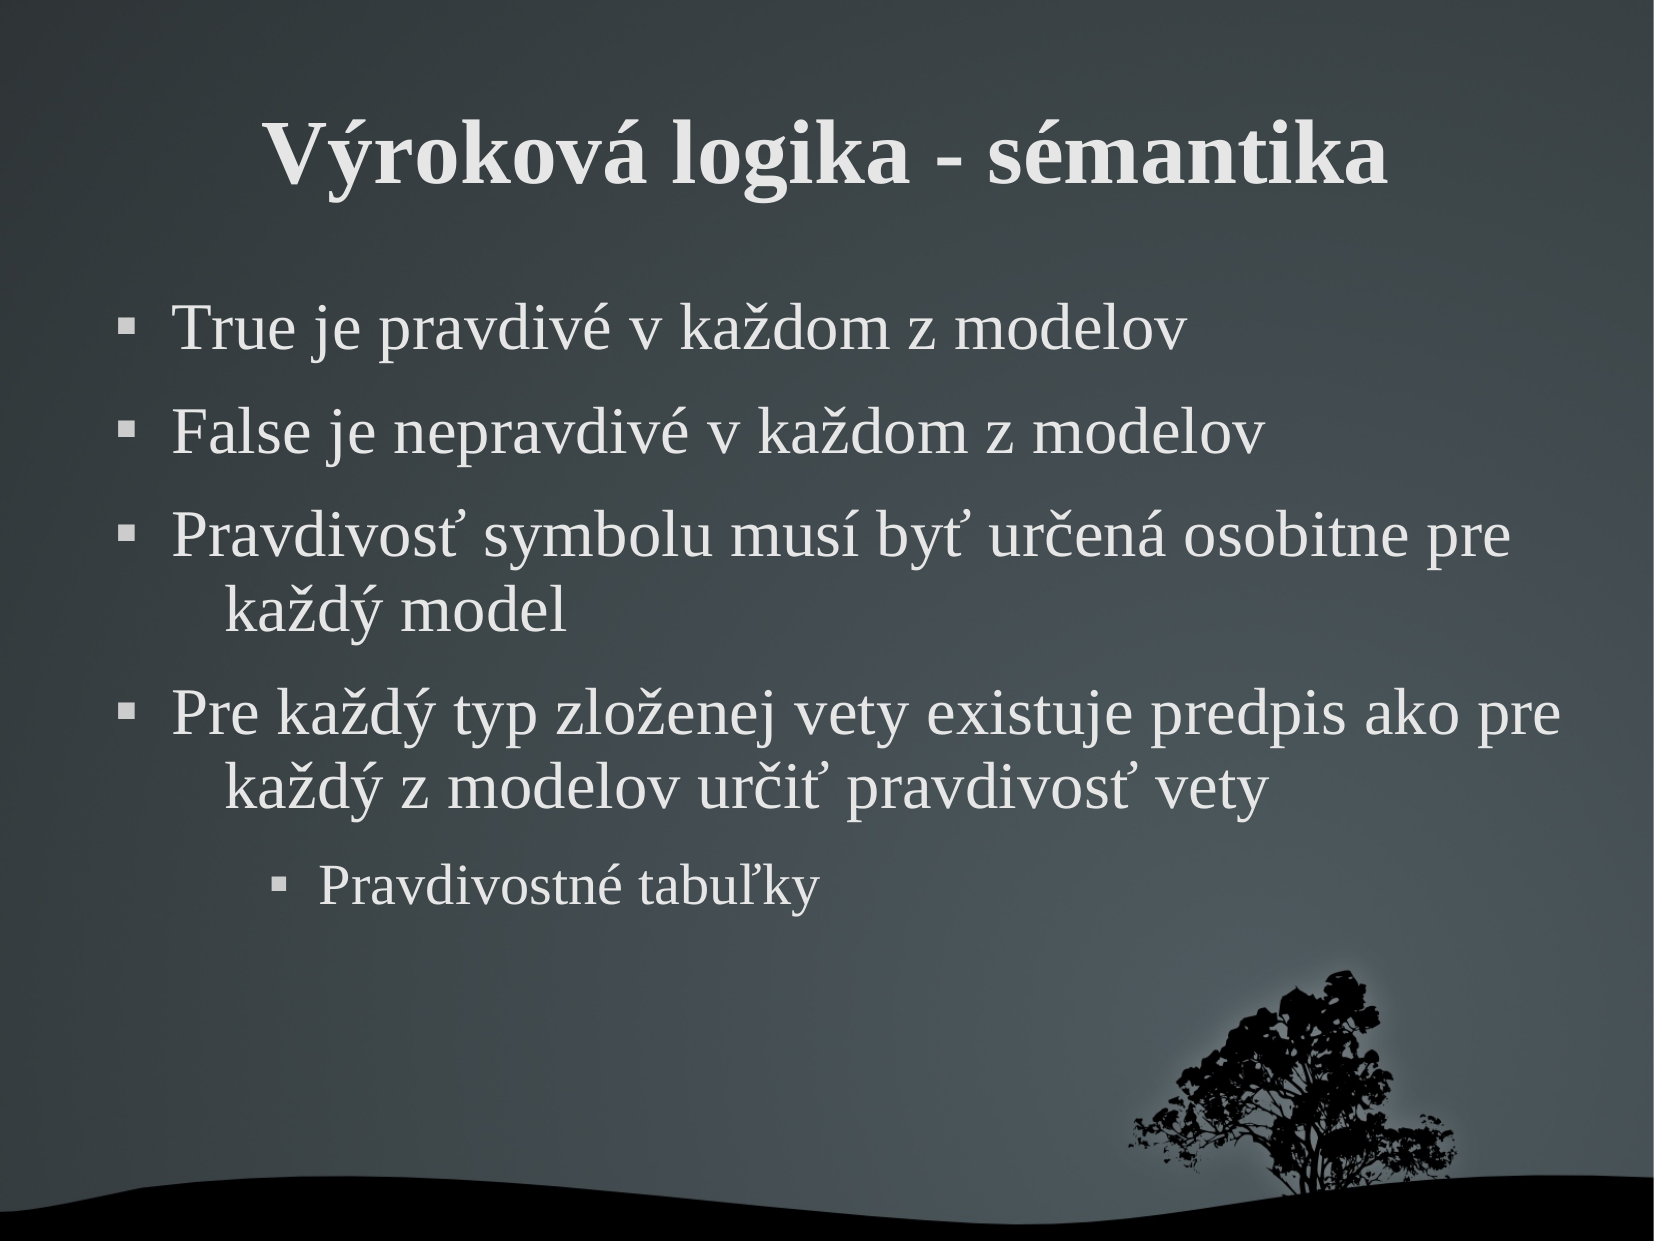

# Výroková logika - sémantika
True je pravdivé v každom z modelov
False je nepravdivé v každom z modelov
Pravdivosť symbolu musí byť určená osobitne pre každý model
Pre každý typ zloženej vety existuje predpis ako pre každý z modelov určiť pravdivosť vety
Pravdivostné tabuľky